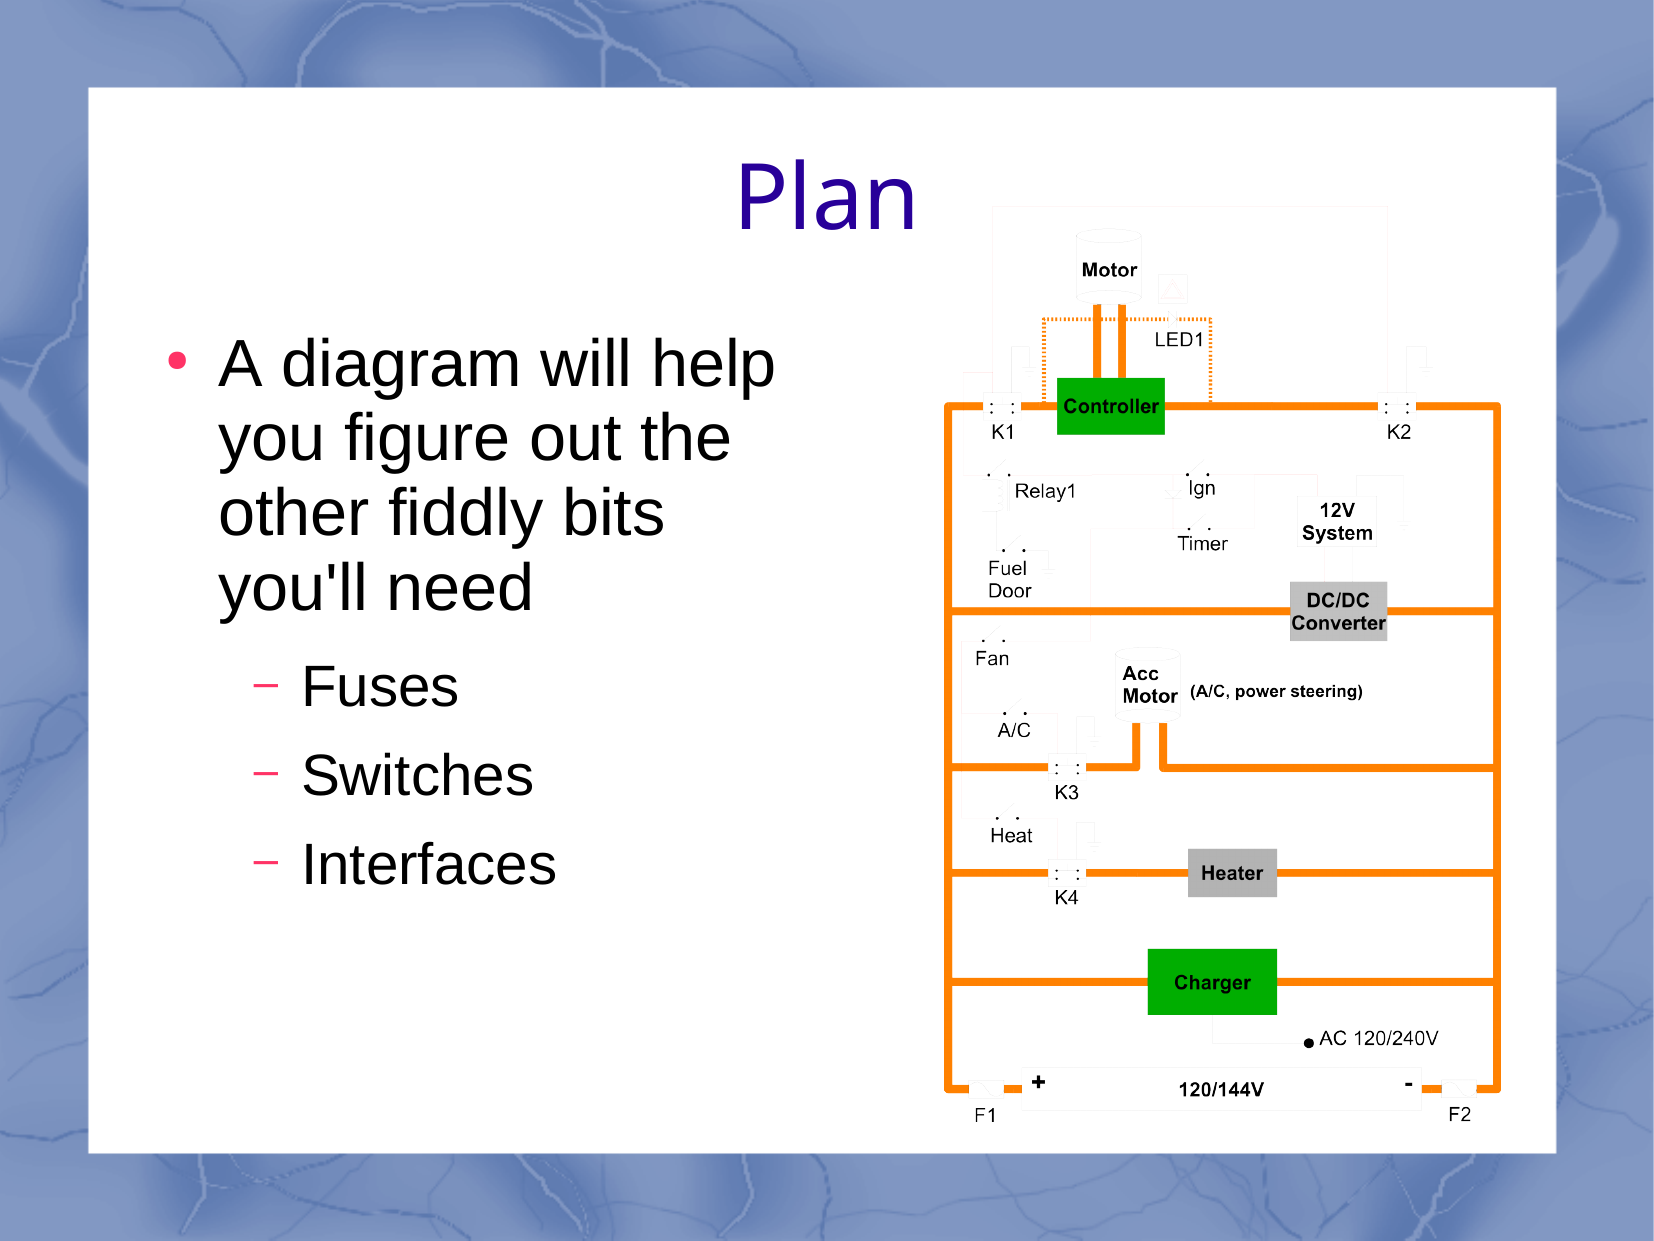

# Plan
A diagram will help you figure out the other fiddly bits you'll need
Fuses
Switches
Interfaces